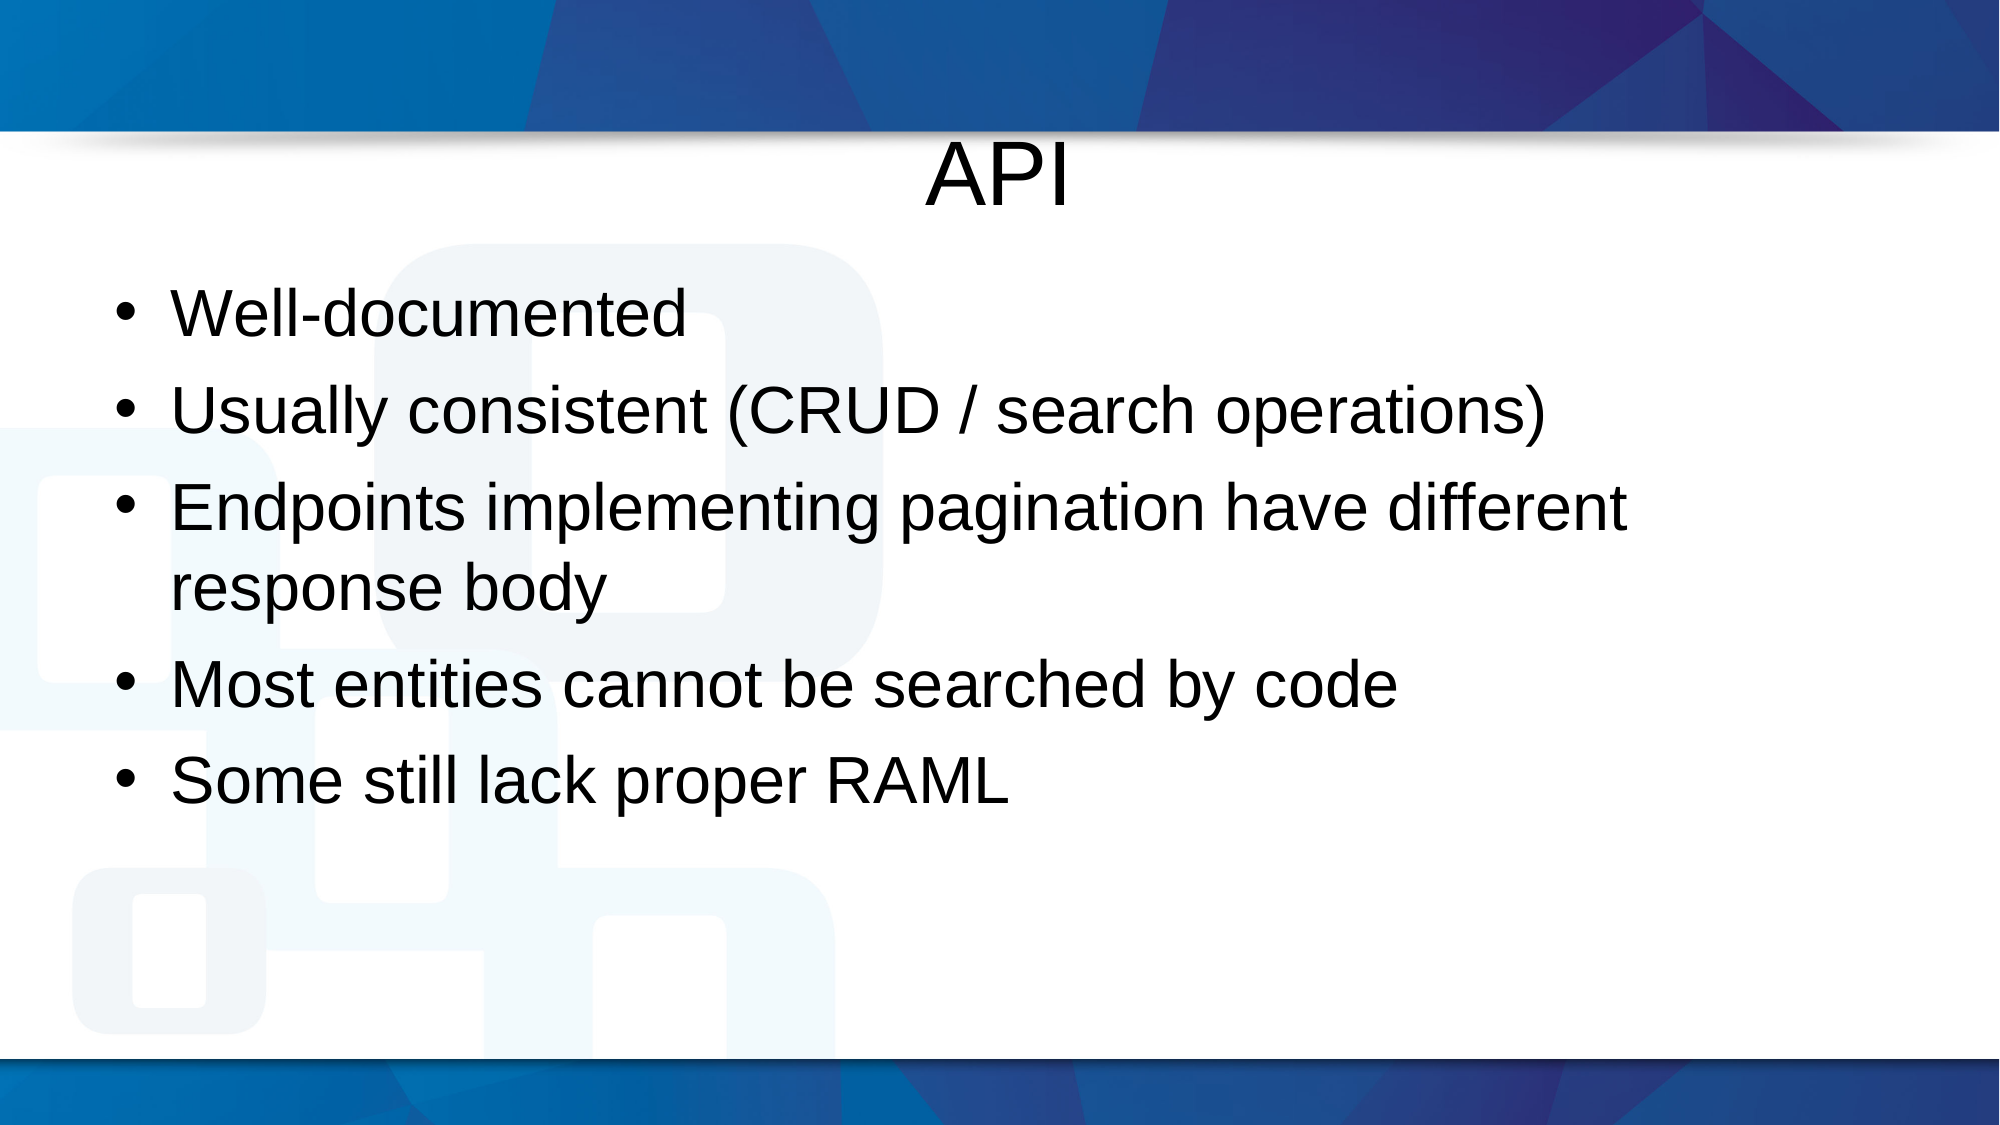

# API
Well-documented
Usually consistent (CRUD / search operations)
Endpoints implementing pagination have different response body
Most entities cannot be searched by code
Some still lack proper RAML